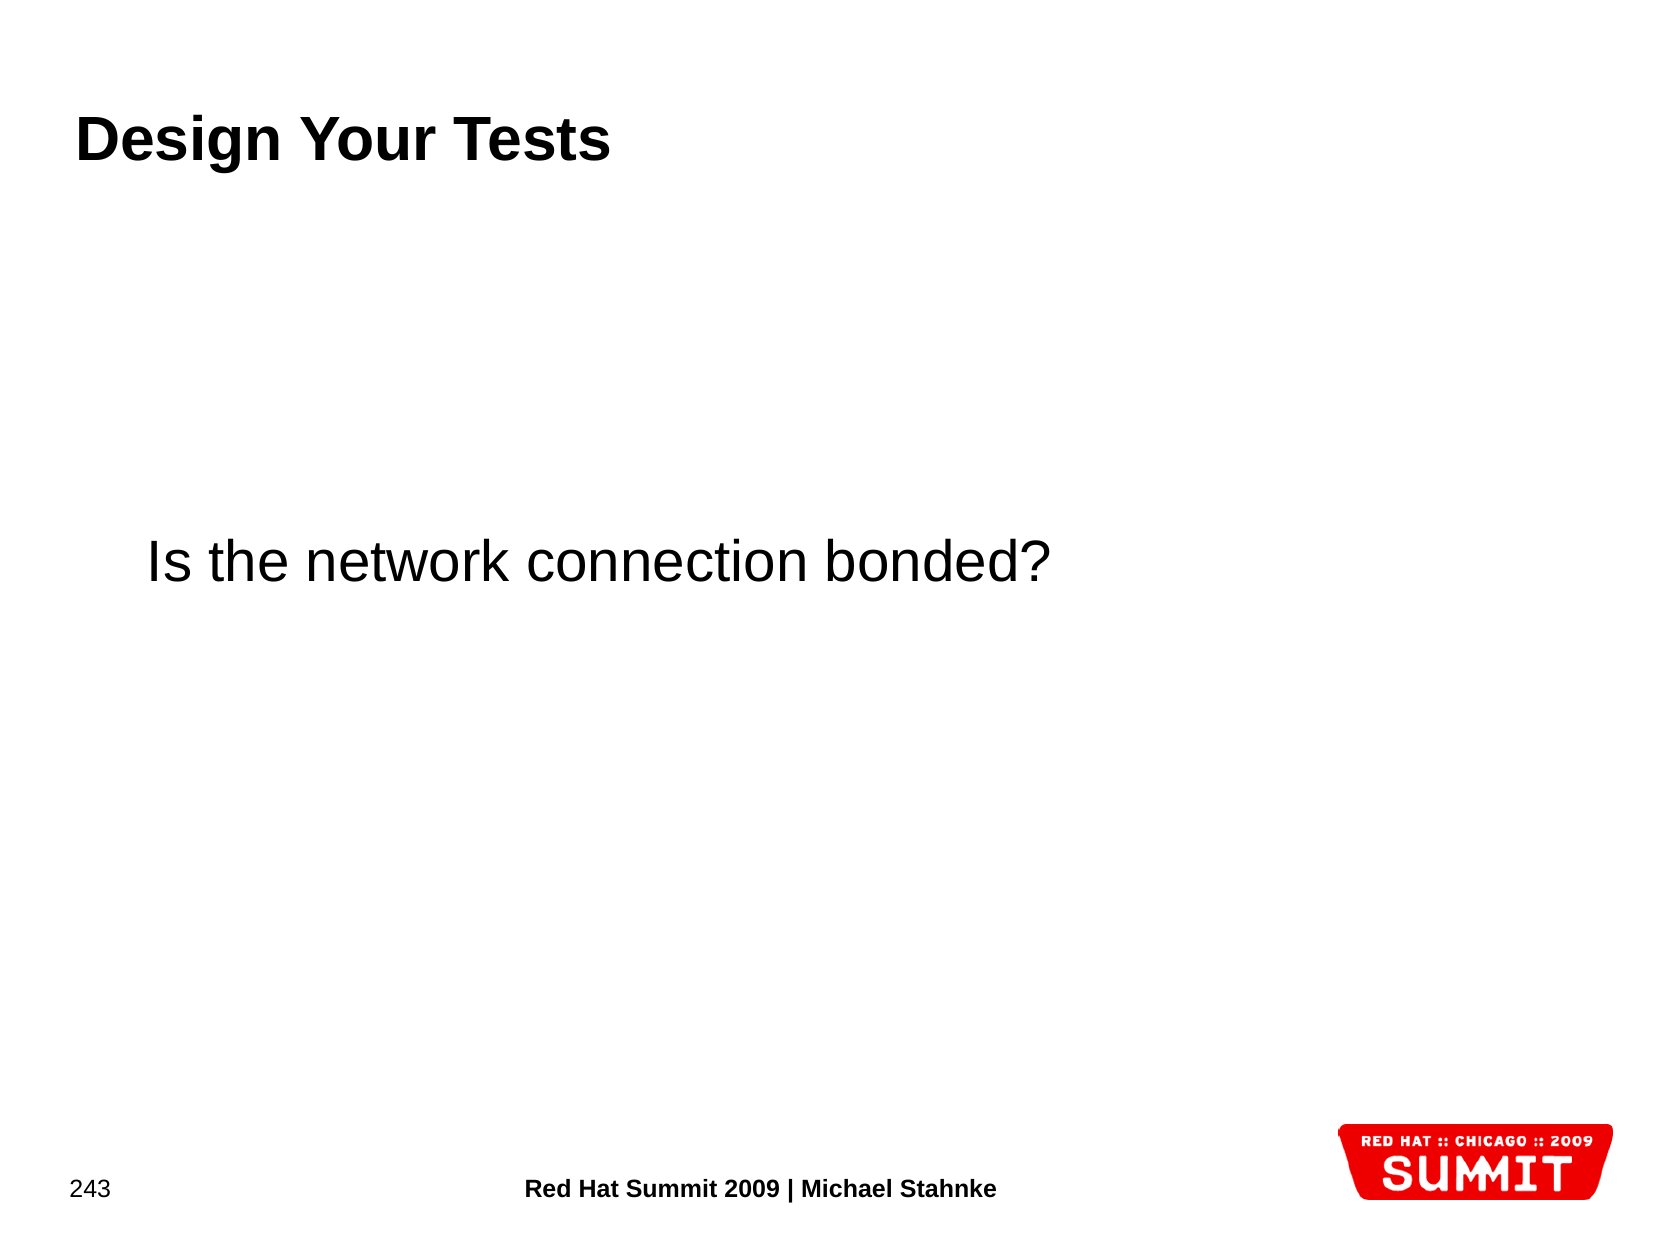

# Design Your Tests
Is the network connection bonded?